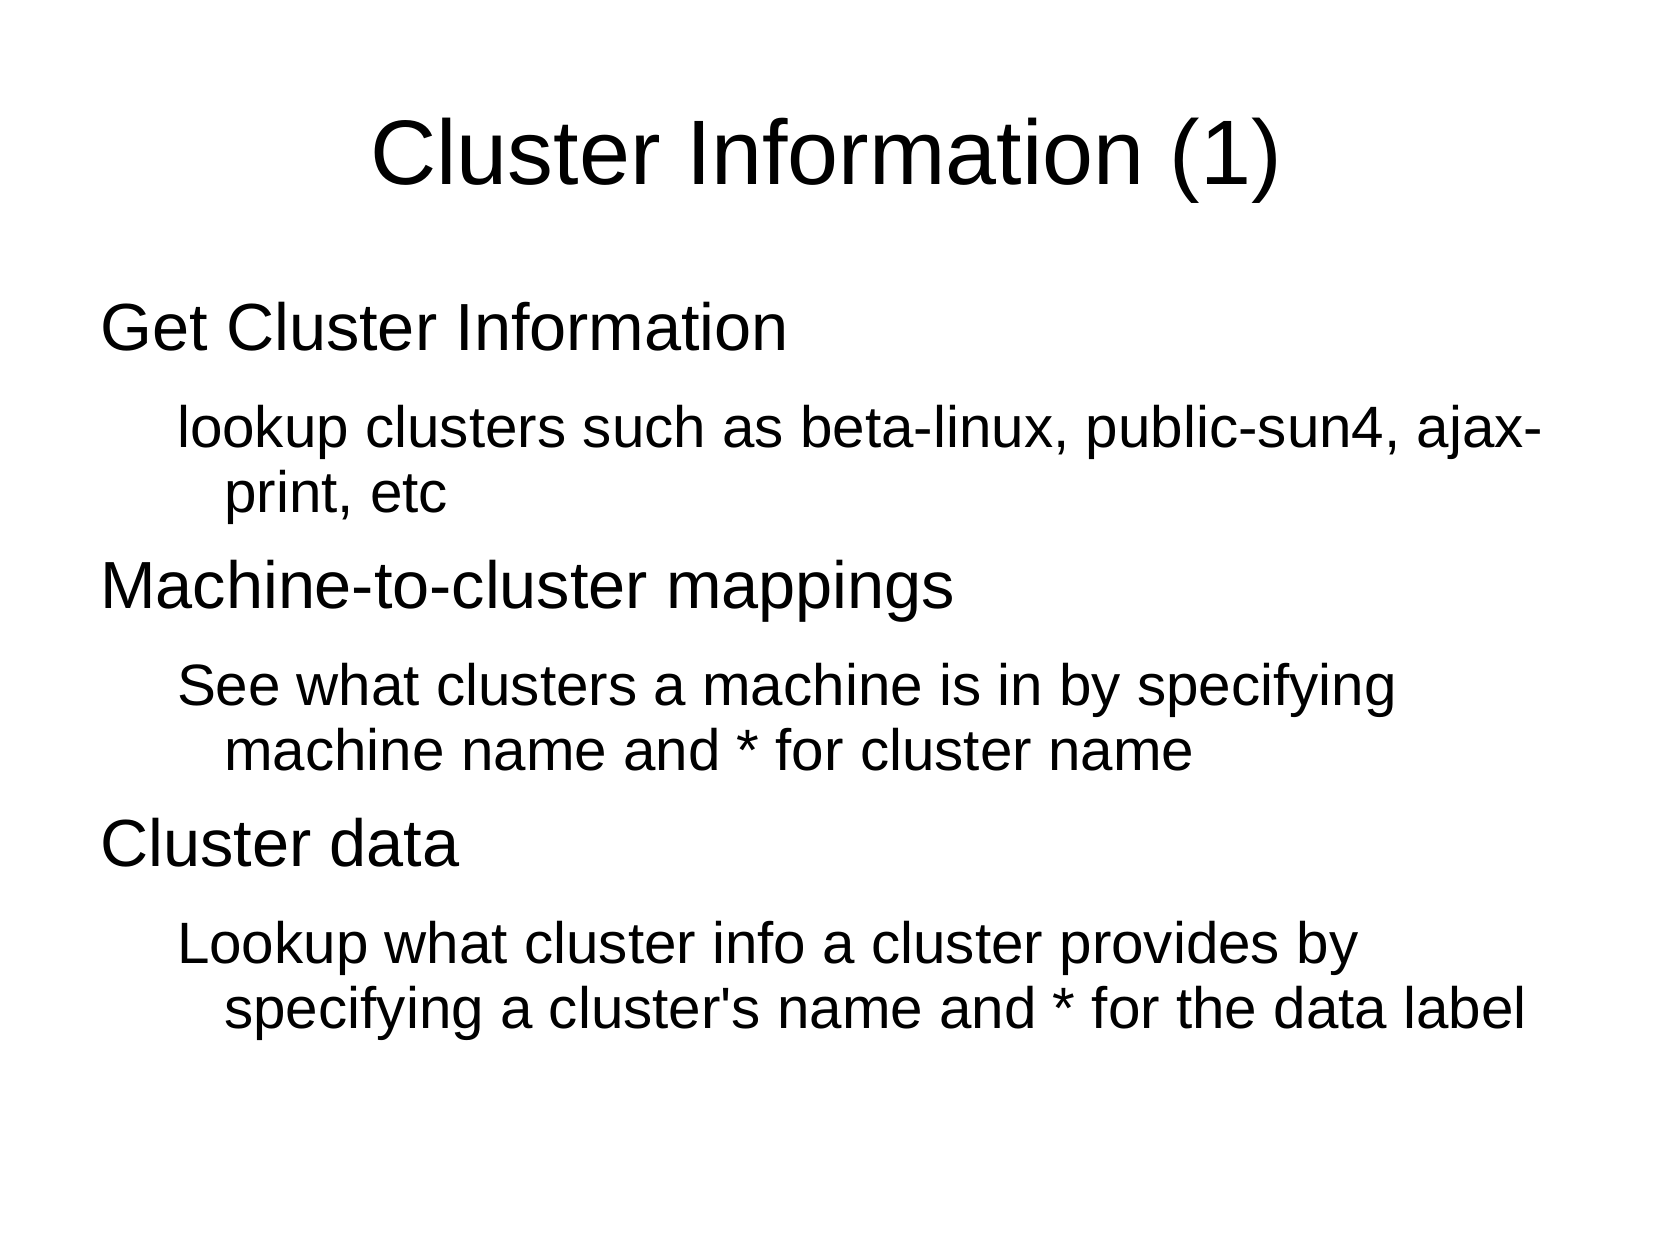

# Cluster Information (1)
Get Cluster Information
lookup clusters such as beta-linux, public-sun4, ajax-print, etc
Machine-to-cluster mappings
See what clusters a machine is in by specifying machine name and * for cluster name
Cluster data
Lookup what cluster info a cluster provides by specifying a cluster's name and * for the data label